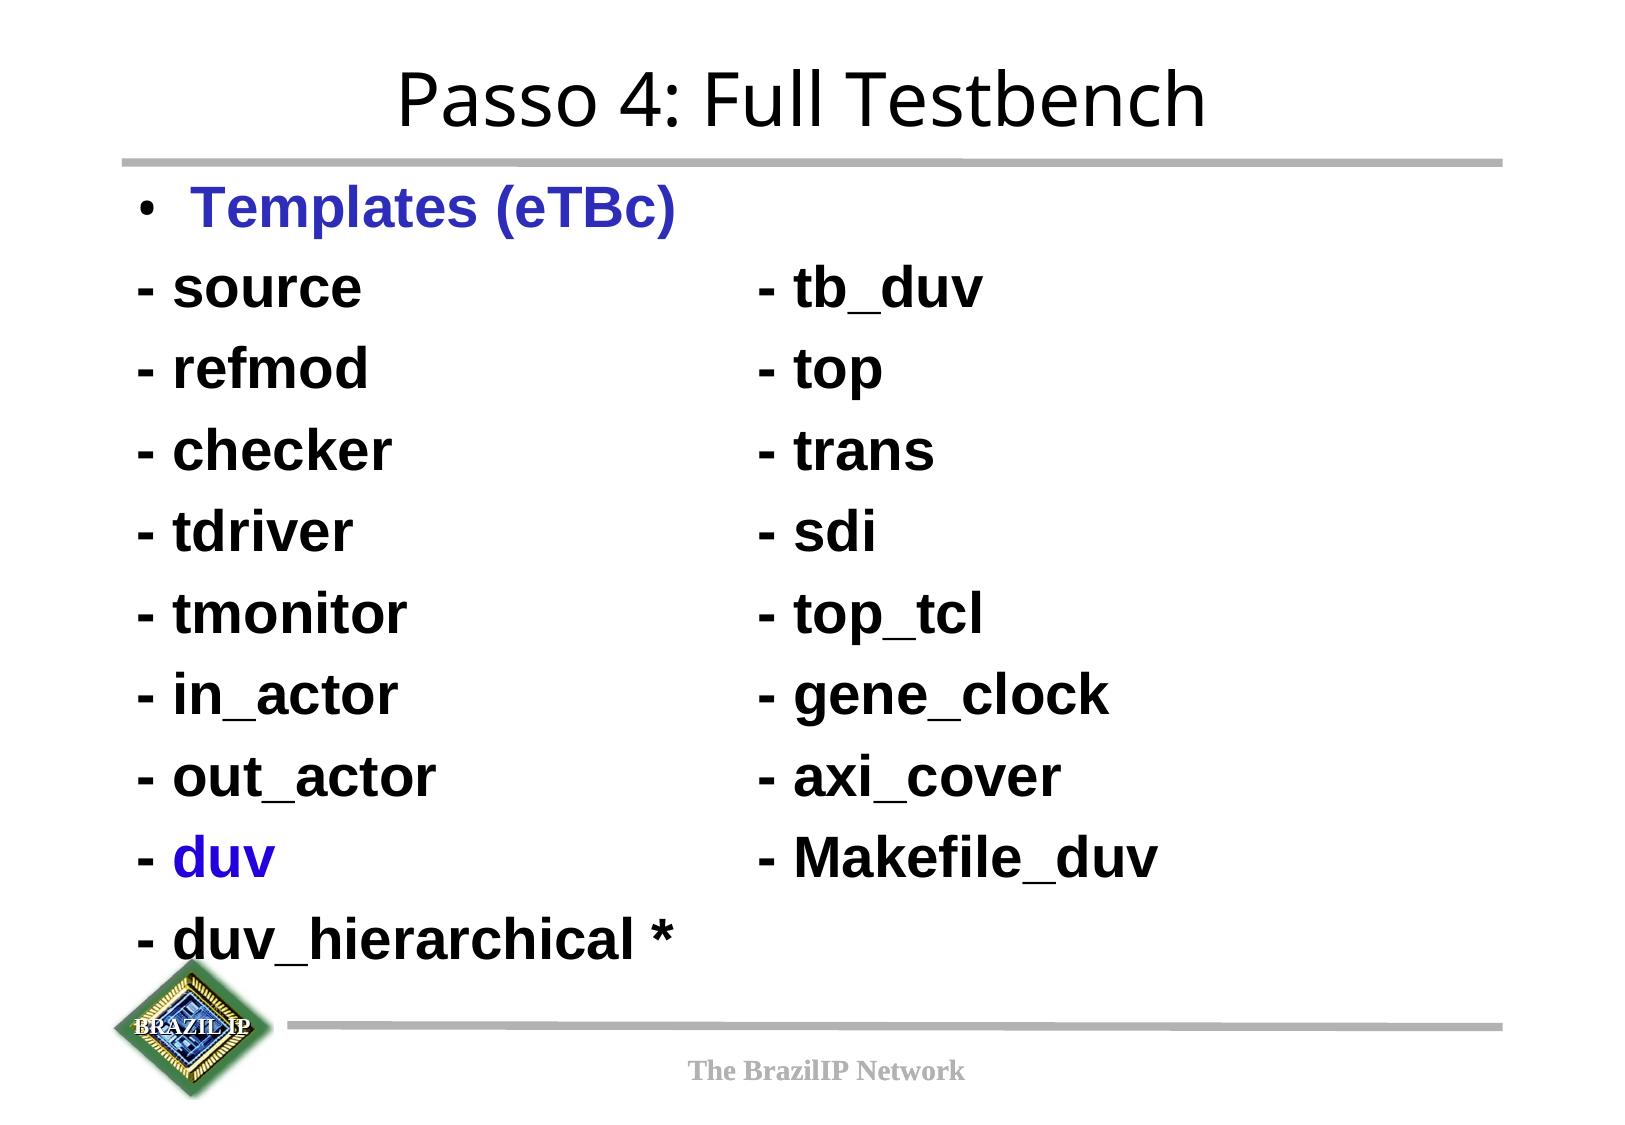

# Passo 4: Full Testbench
Templates (eTBc)
- source						- tb_duv
- refmod						- top
- checker					- trans
- tdriver						- sdi
- tmonitor					- top_tcl
- in_actor					- gene_clock
- out_actor					- axi_cover
- duv							- Makefile_duv
- duv_hierarchical *